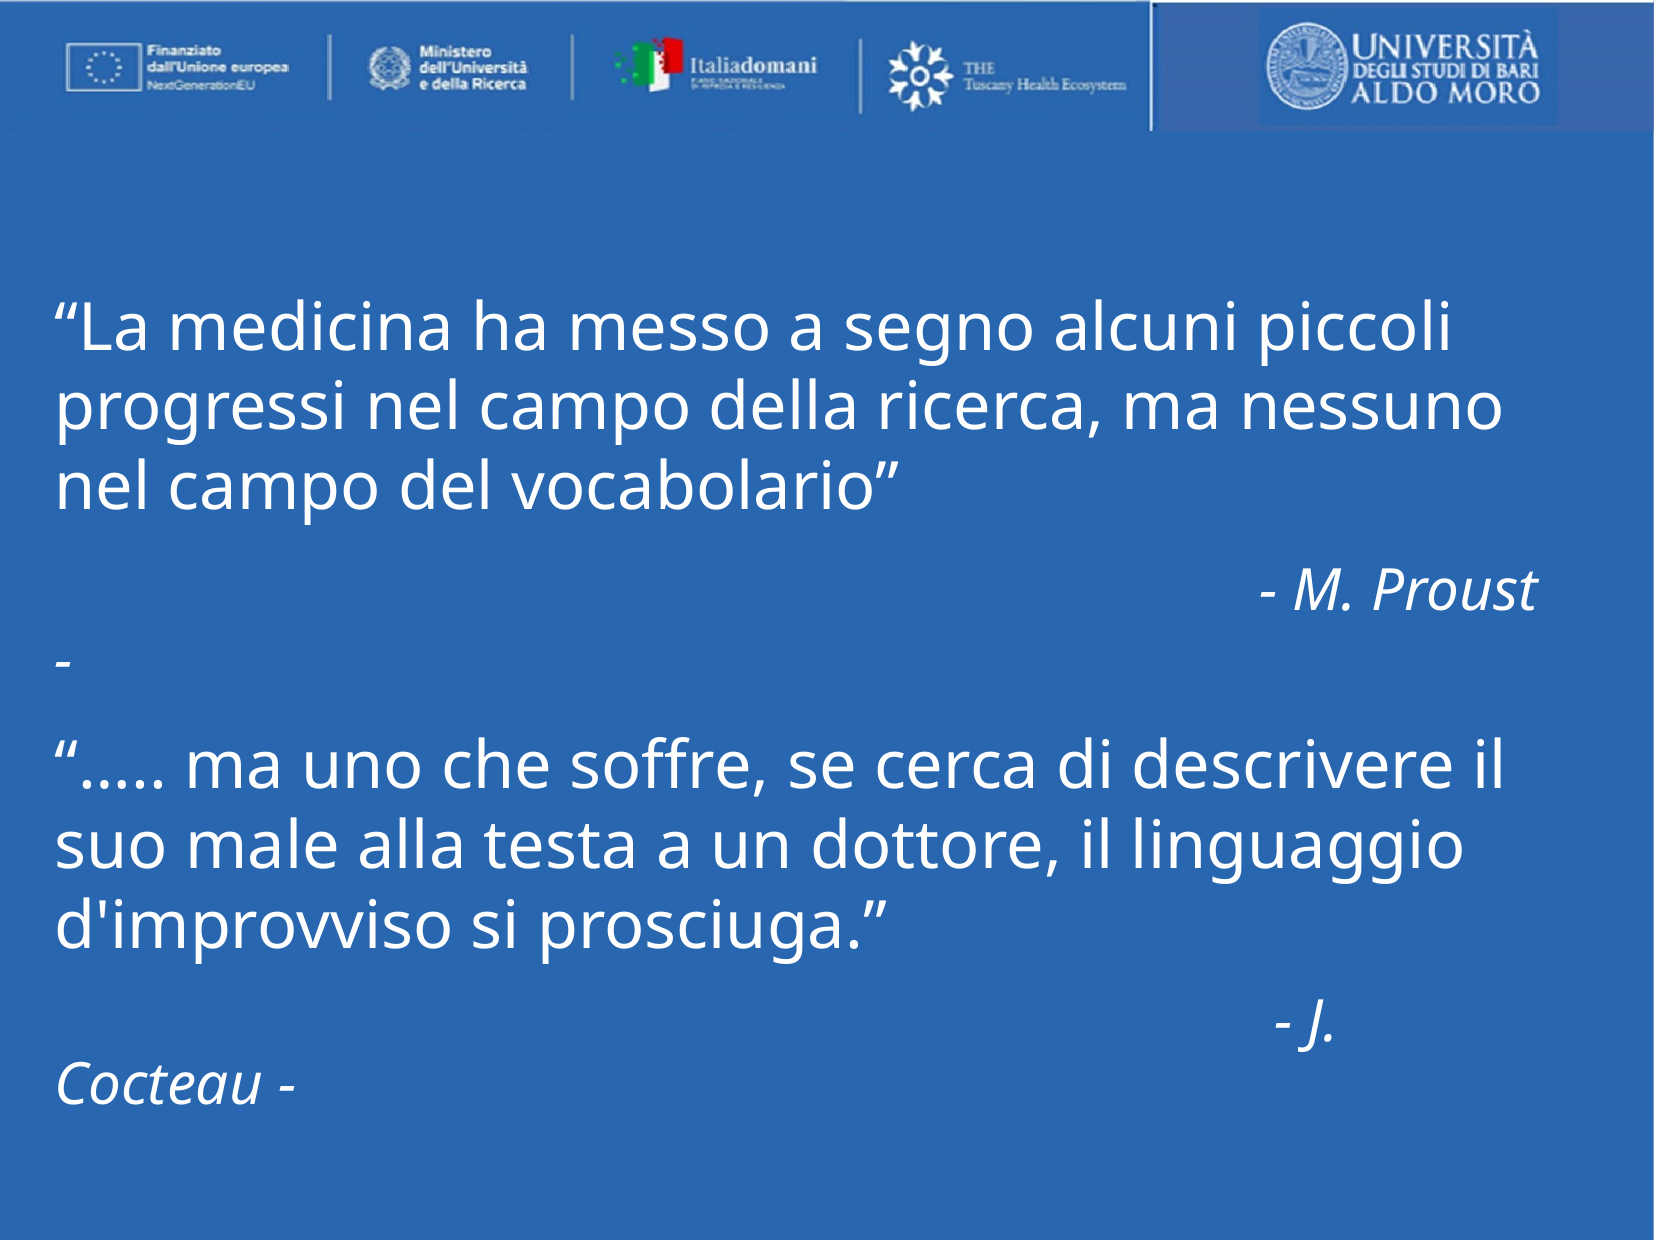

# “La medicina ha messo a segno alcuni piccoli progressi nel campo della ricerca, ma nessuno nel campo del vocabolario”
 - M. Proust -
“….. ma uno che soffre, se cerca di descrivere il suo male alla testa a un dottore, il linguaggio d'improvviso si prosciuga.”
 - J. Cocteau -